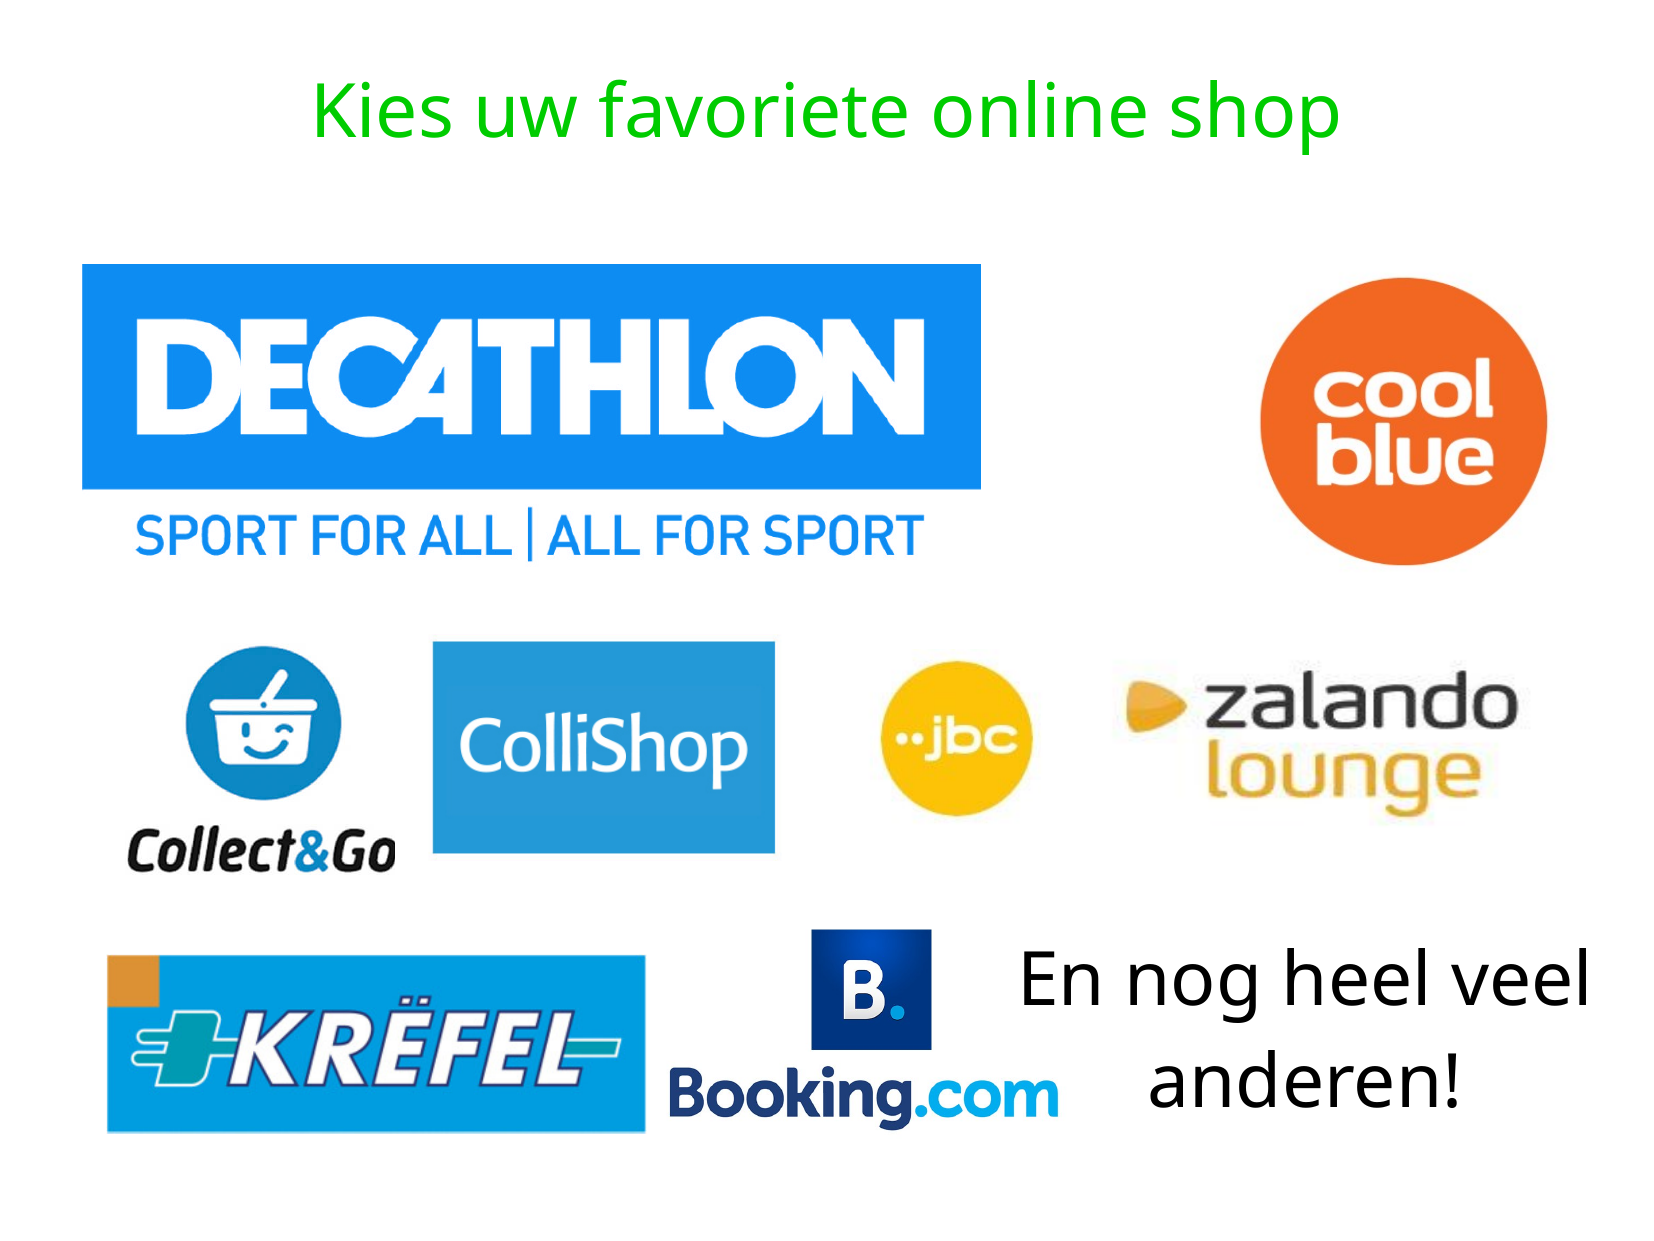

#
Kies uw favoriete online shop
En nog heel veel anderen!